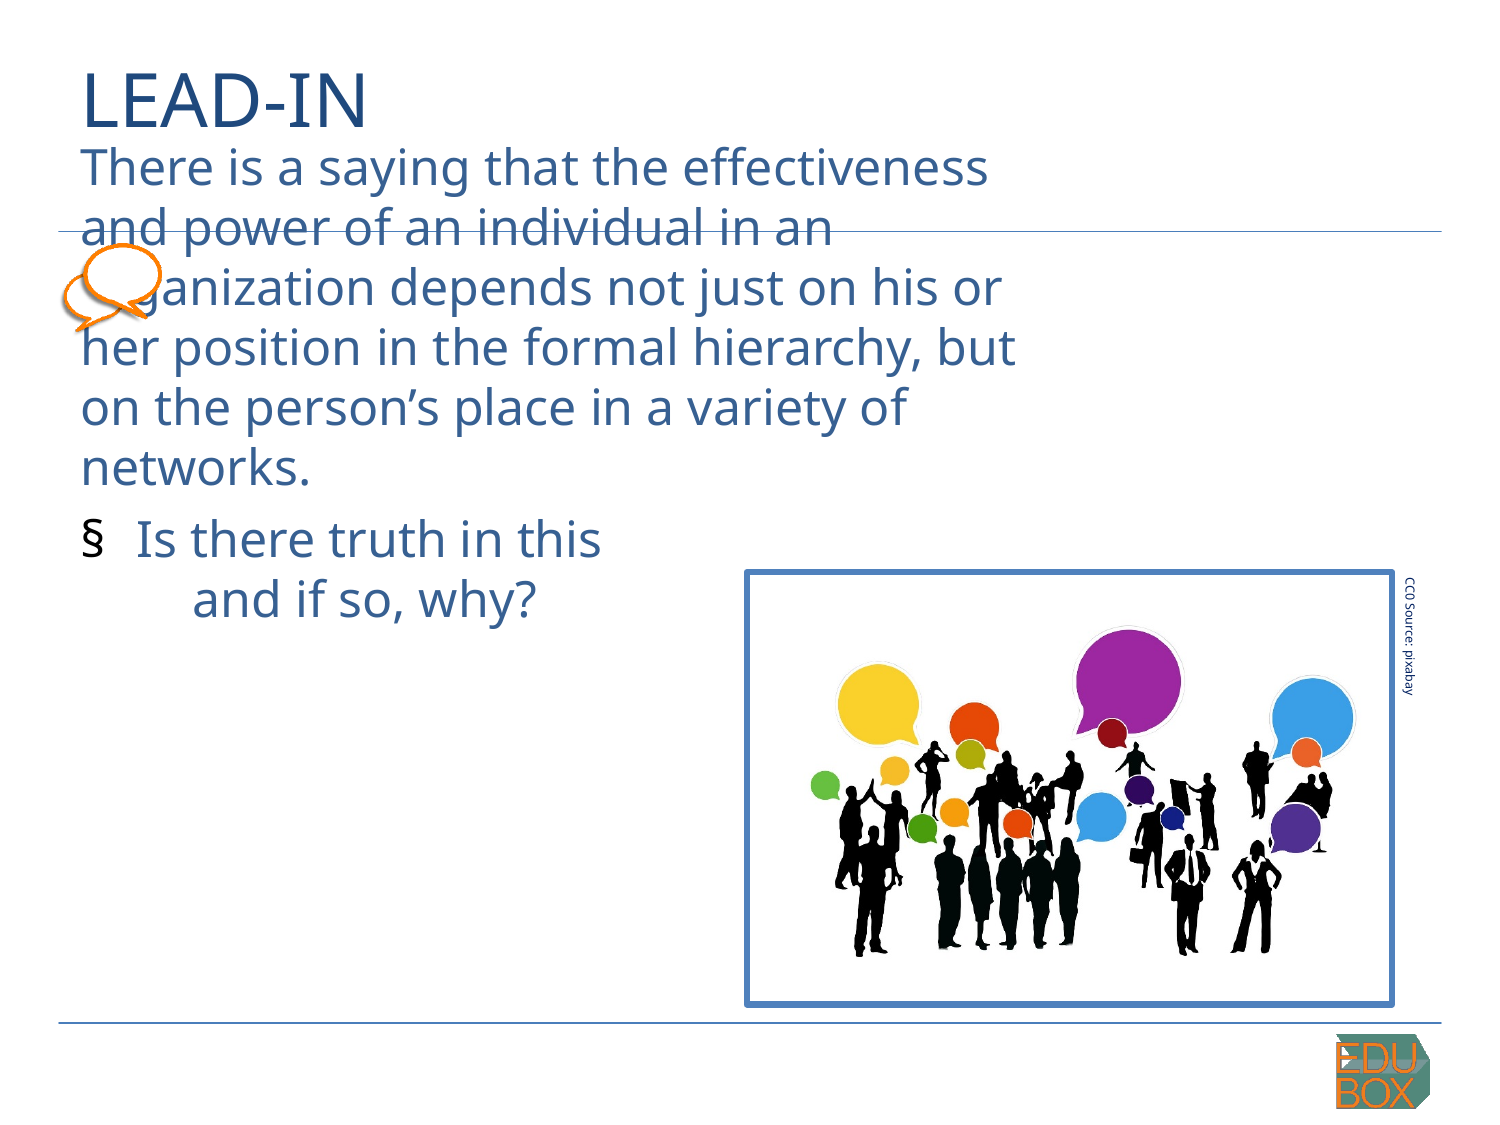

# LEAD-IN
There is a saying that the effectiveness and power of an individual in an organization depends not just on his or her position in the formal hierarchy, but on the person’s place in a variety of networks.
Is there truth in this
and if so, why?
CC0 Source: pixabay